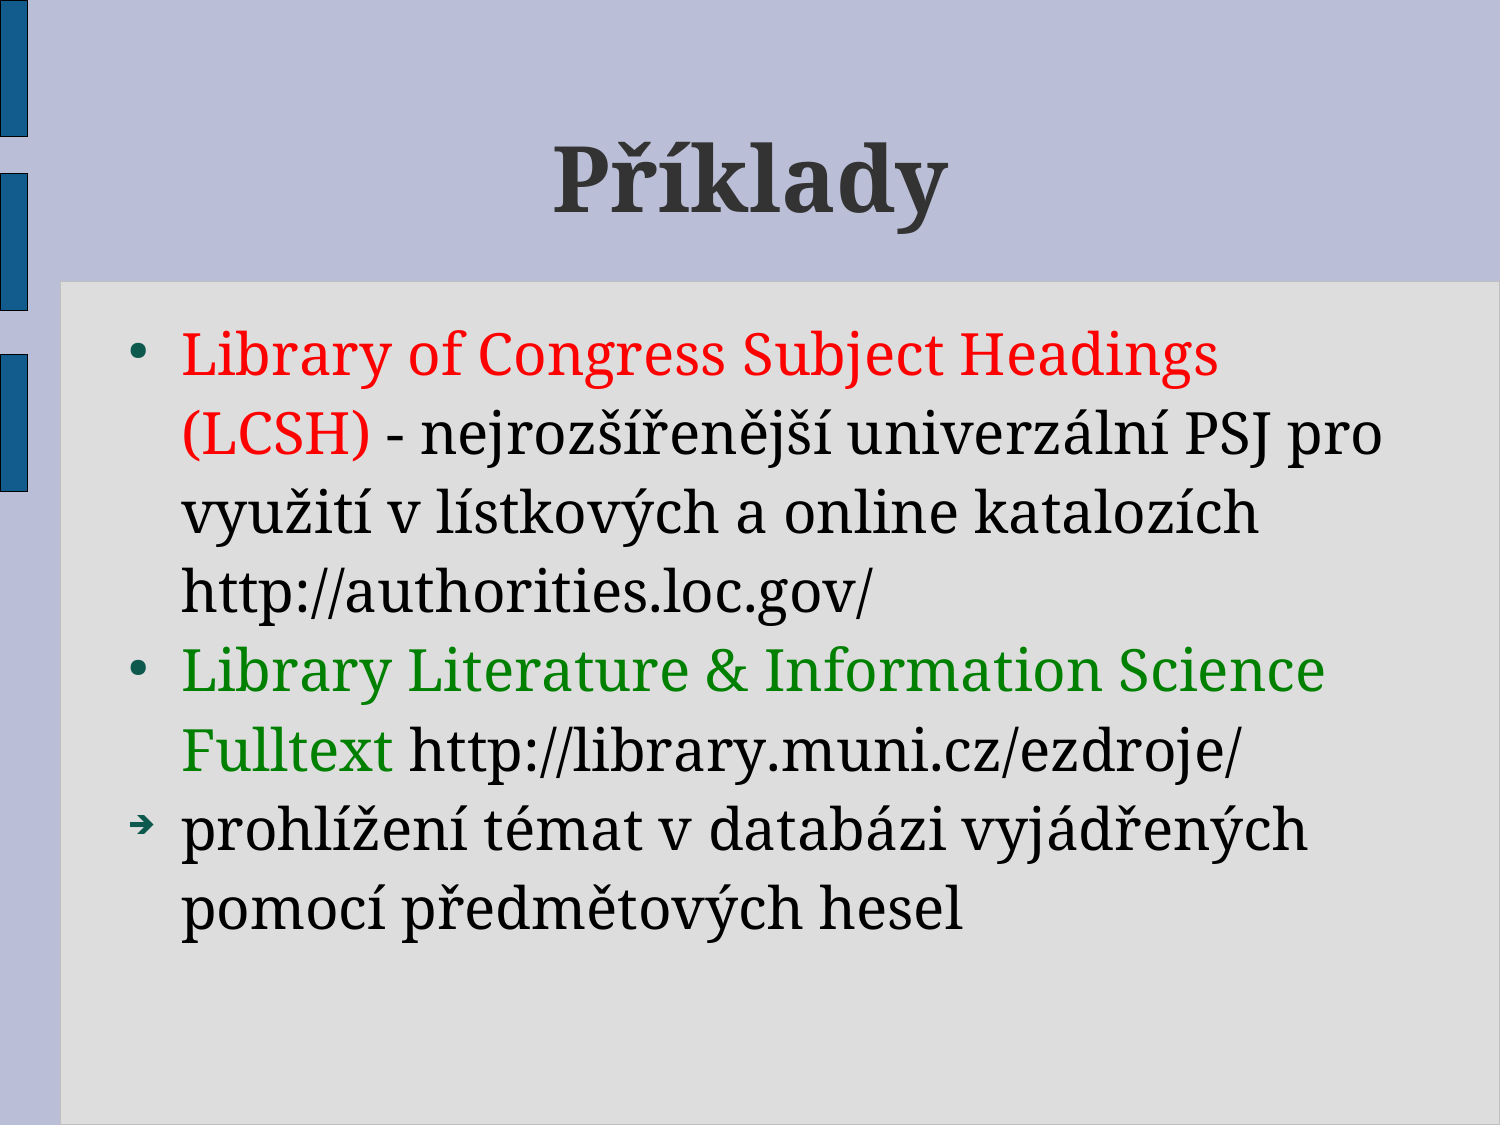

# Příklady
Library of Congress Subject Headings (LCSH) - nejrozšířenější univerzální PSJ pro využití v lístkových a online katalozích
http://authorities.loc.gov/
Library Literature & Information Science Fulltext http://library.muni.cz/ezdroje/
prohlížení témat v databázi vyjádřených pomocí předmětových hesel